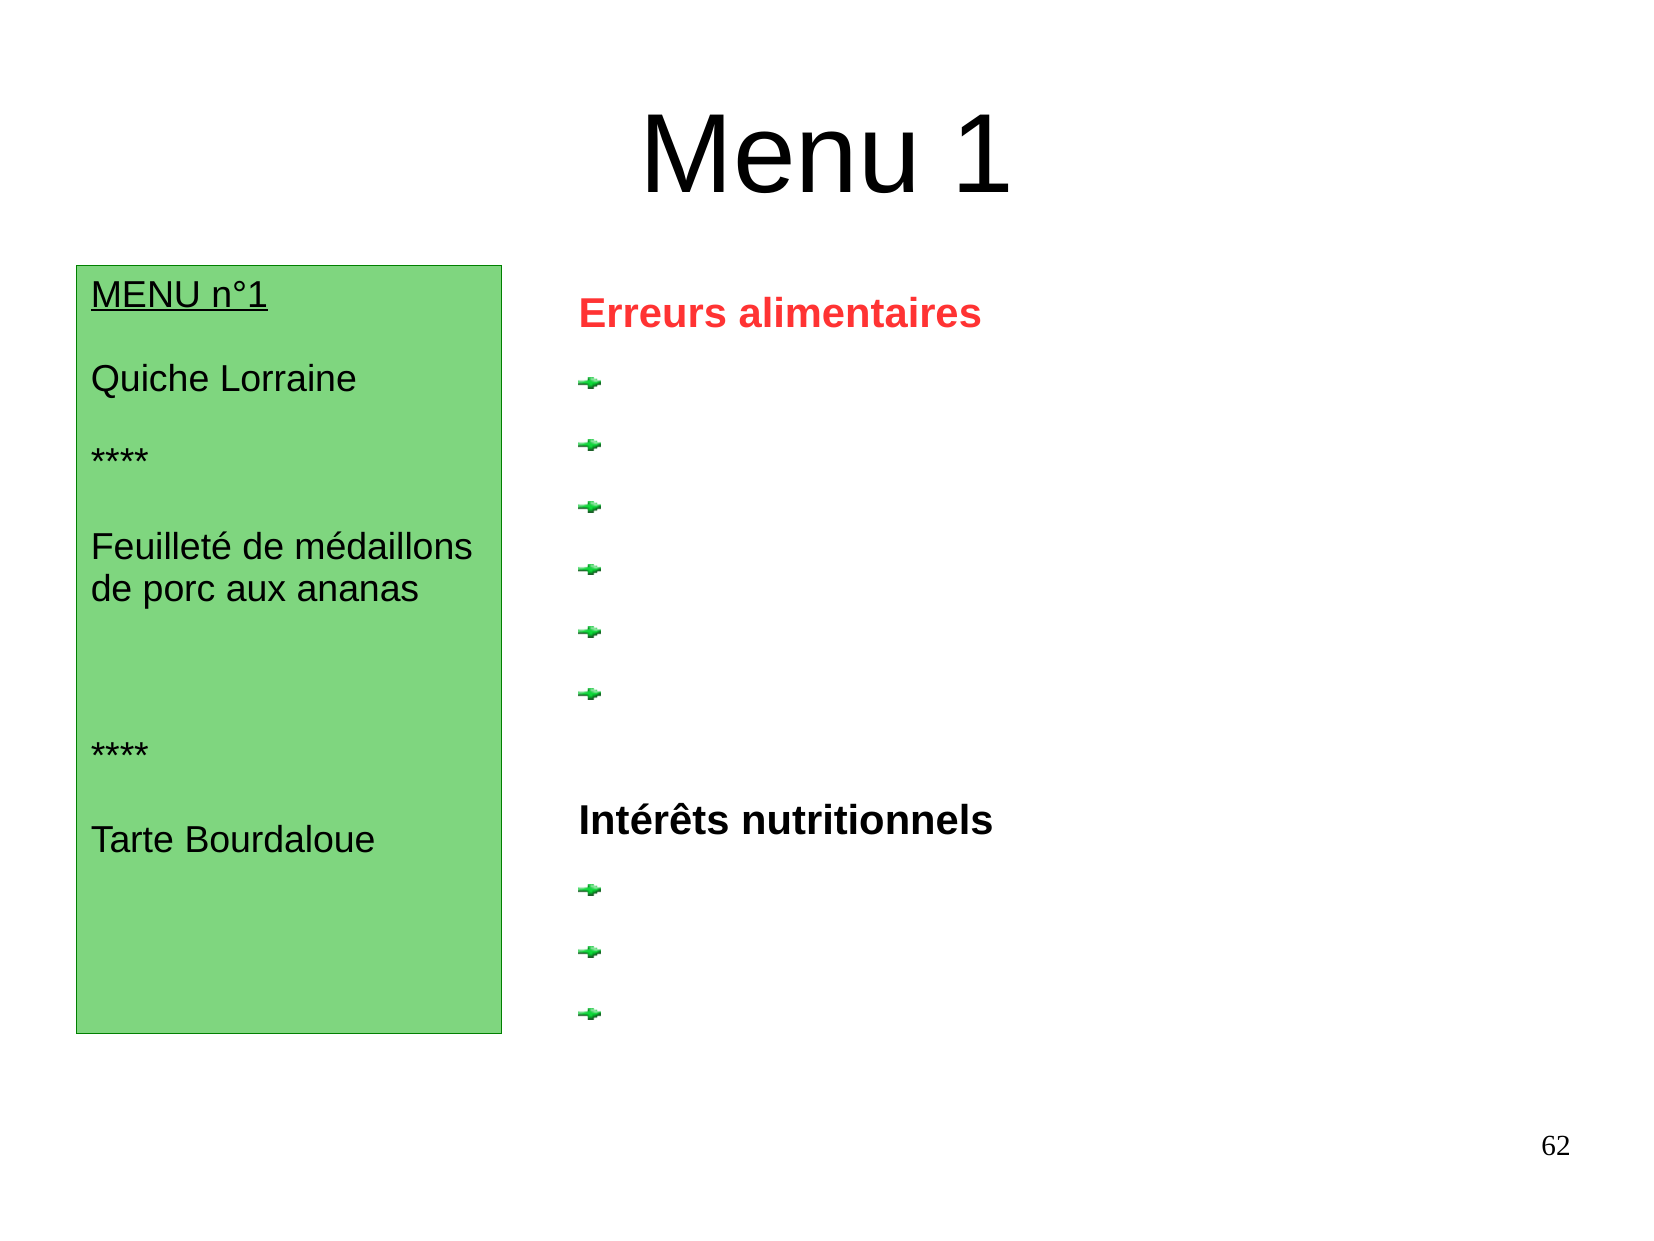

# Menu 1
MENU n°1
Quiche Lorraine
****
Feuilleté de médaillons de porc aux ananas
****
Tarte Bourdaloue
Erreurs alimentaires
Intérêts nutritionnels
62